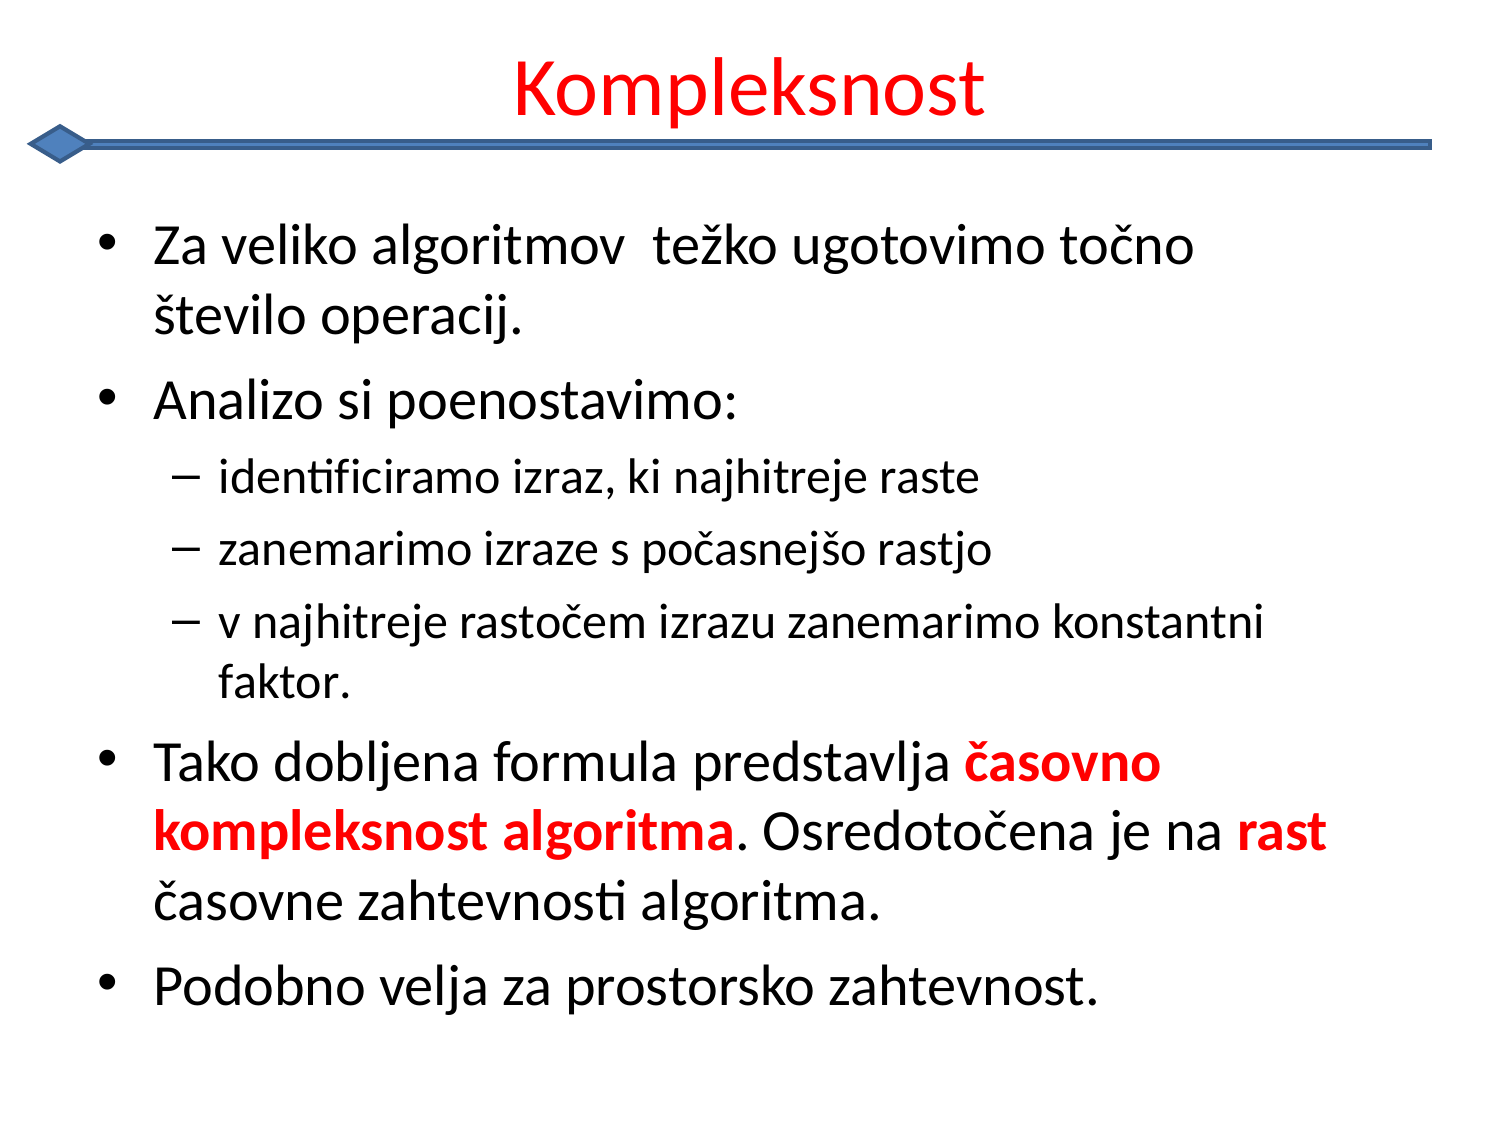

# Kompleksnost
Za veliko algoritmov težko ugotovimo točno število operacij.
Analizo si poenostavimo:
identificiramo izraz, ki najhitreje raste
zanemarimo izraze s počasnejšo rastjo
v najhitreje rastočem izrazu zanemarimo konstantni faktor.
Tako dobljena formula predstavlja časovno kompleksnost algoritma. Osredotočena je na rast časovne zahtevnosti algoritma.
Podobno velja za prostorsko zahtevnost.